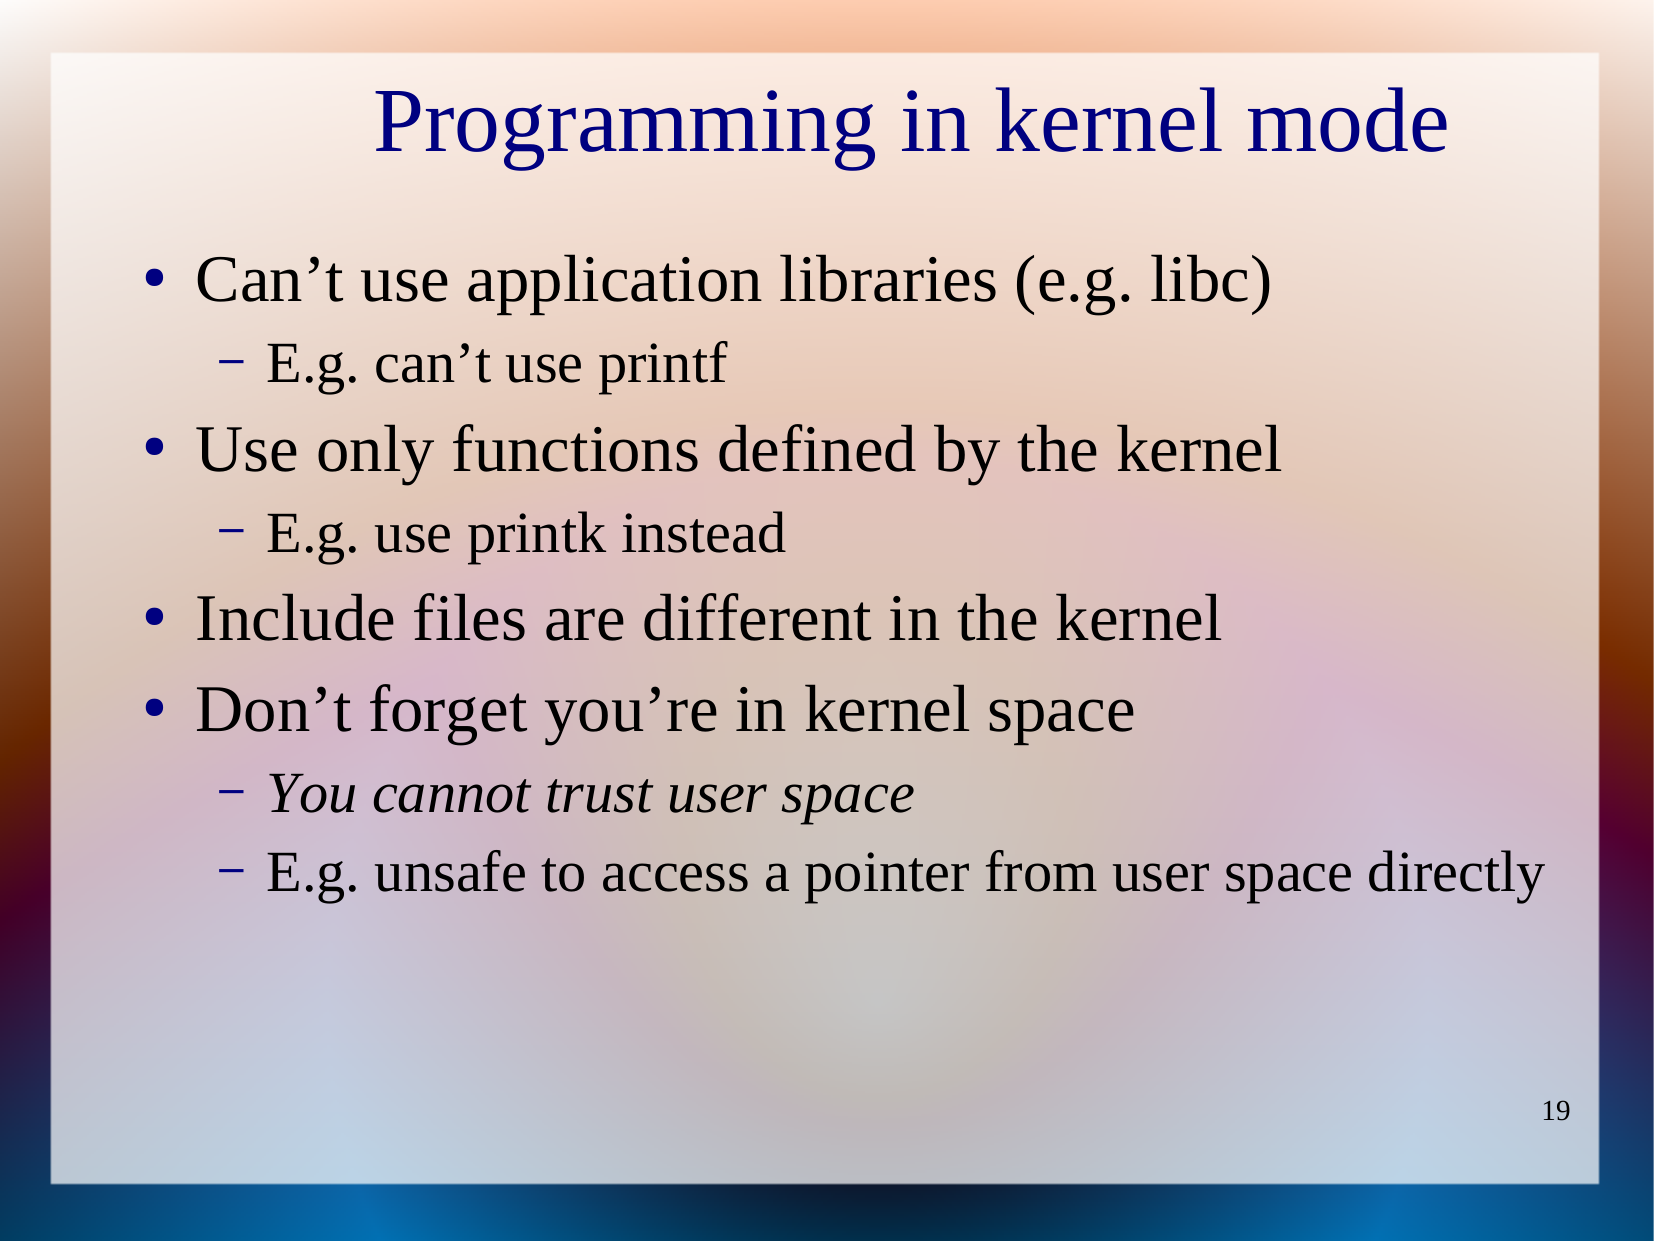

# Programming in kernel mode
Can’t use application libraries (e.g. libc)
E.g. can’t use printf
Use only functions defined by the kernel
E.g. use printk instead
Include files are different in the kernel
Don’t forget you’re in kernel space
You cannot trust user space
E.g. unsafe to access a pointer from user space directly
19